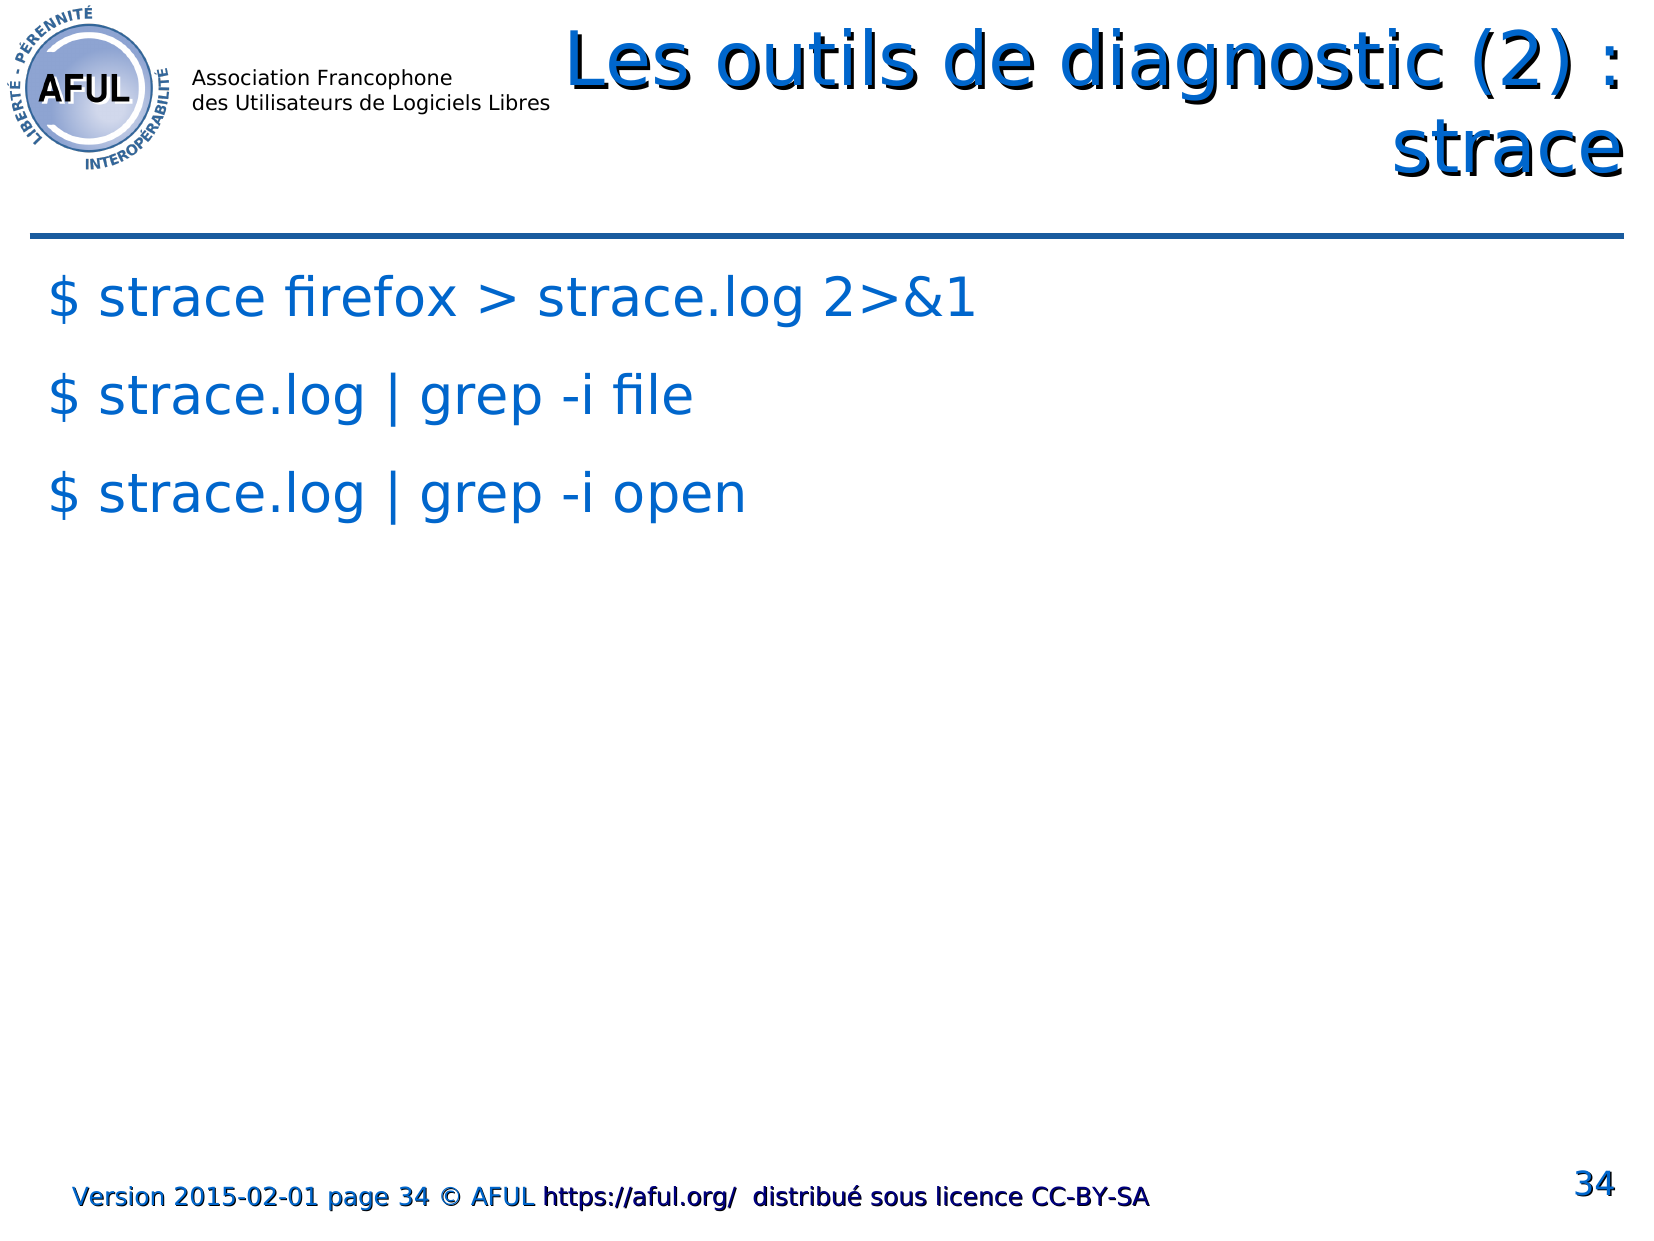

# Les outils de diagnostic (2) : strace
$ strace firefox > strace.log 2>&1
$ strace.log | grep -i file
$ strace.log | grep -i open